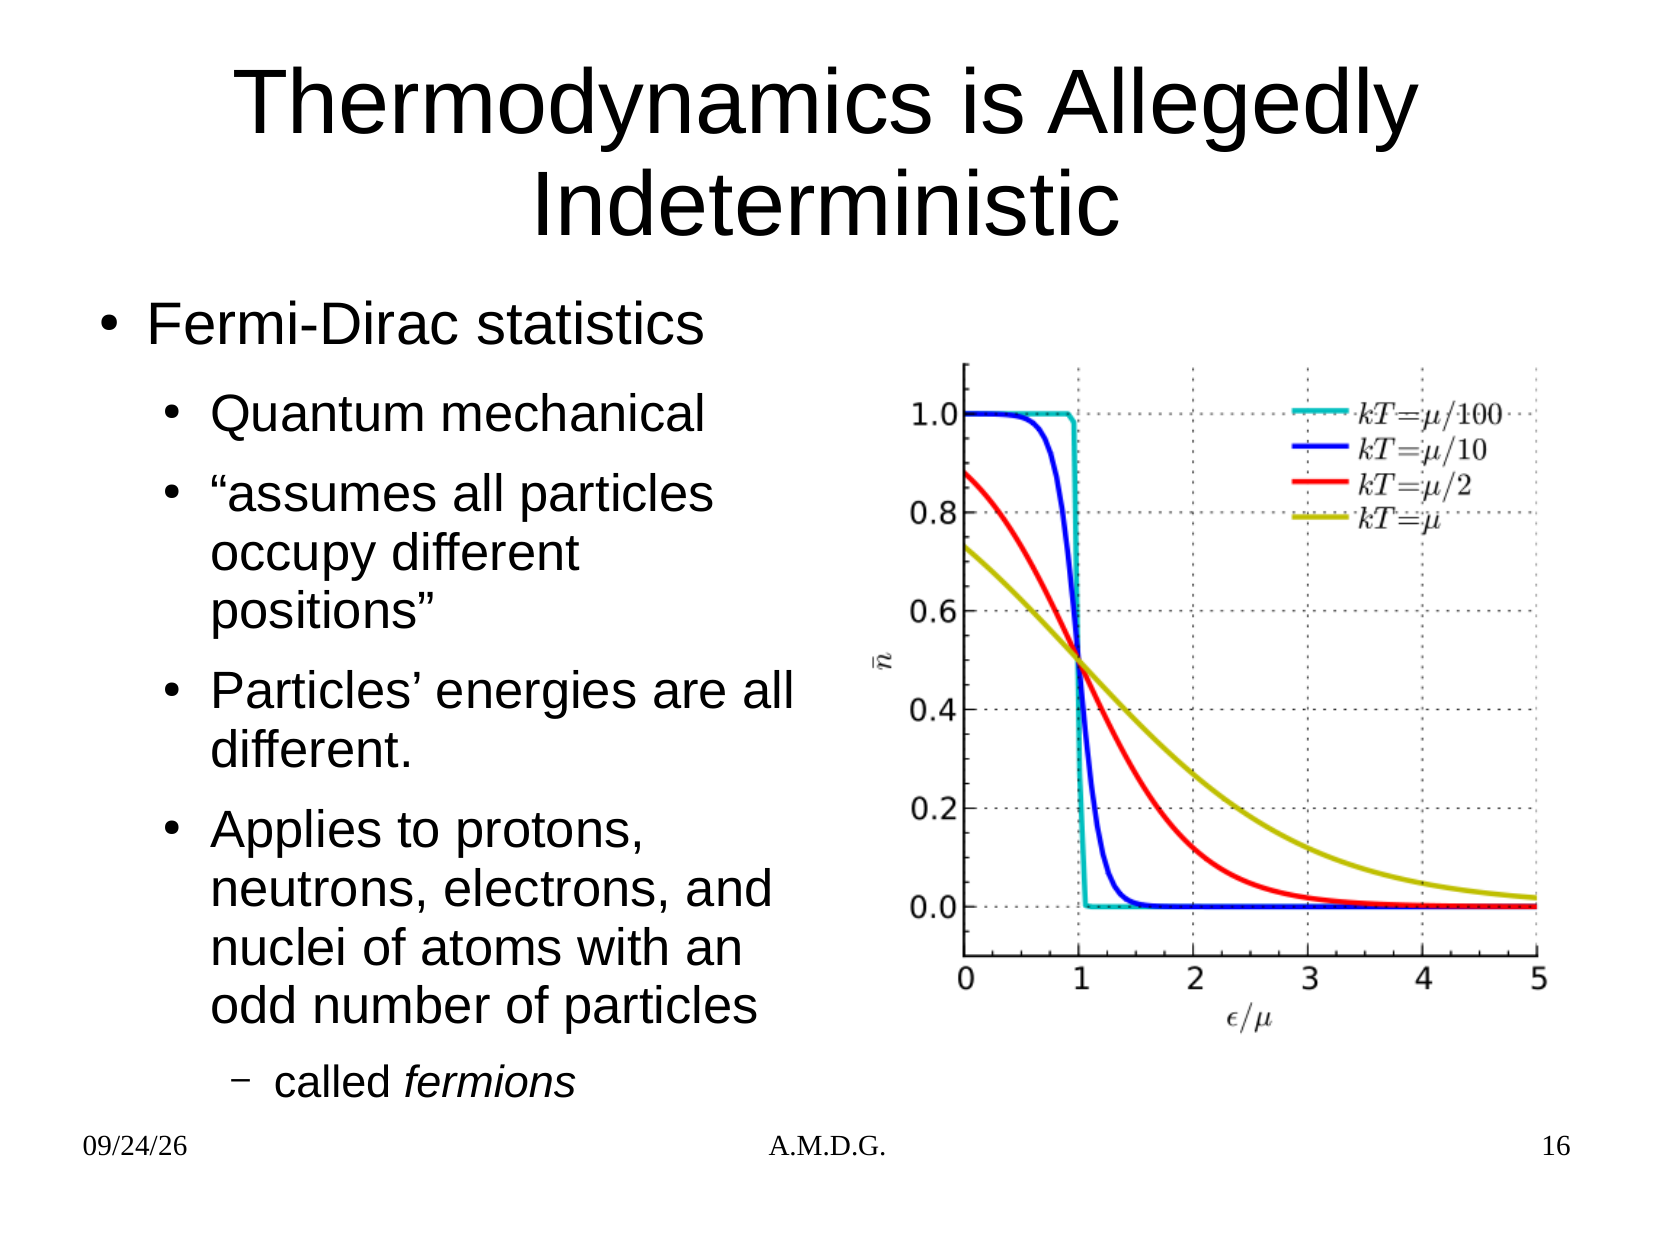

Thermodynamics is Allegedly Indeterministic
# Fermi-Dirac statistics
Quantum mechanical
“assumes all particles occupy different positions”
Particles’ energies are all different.
Applies to protons, neutrons, electrons, and nuclei of atoms with an odd number of particles
called fermions
A.M.D.G.
16